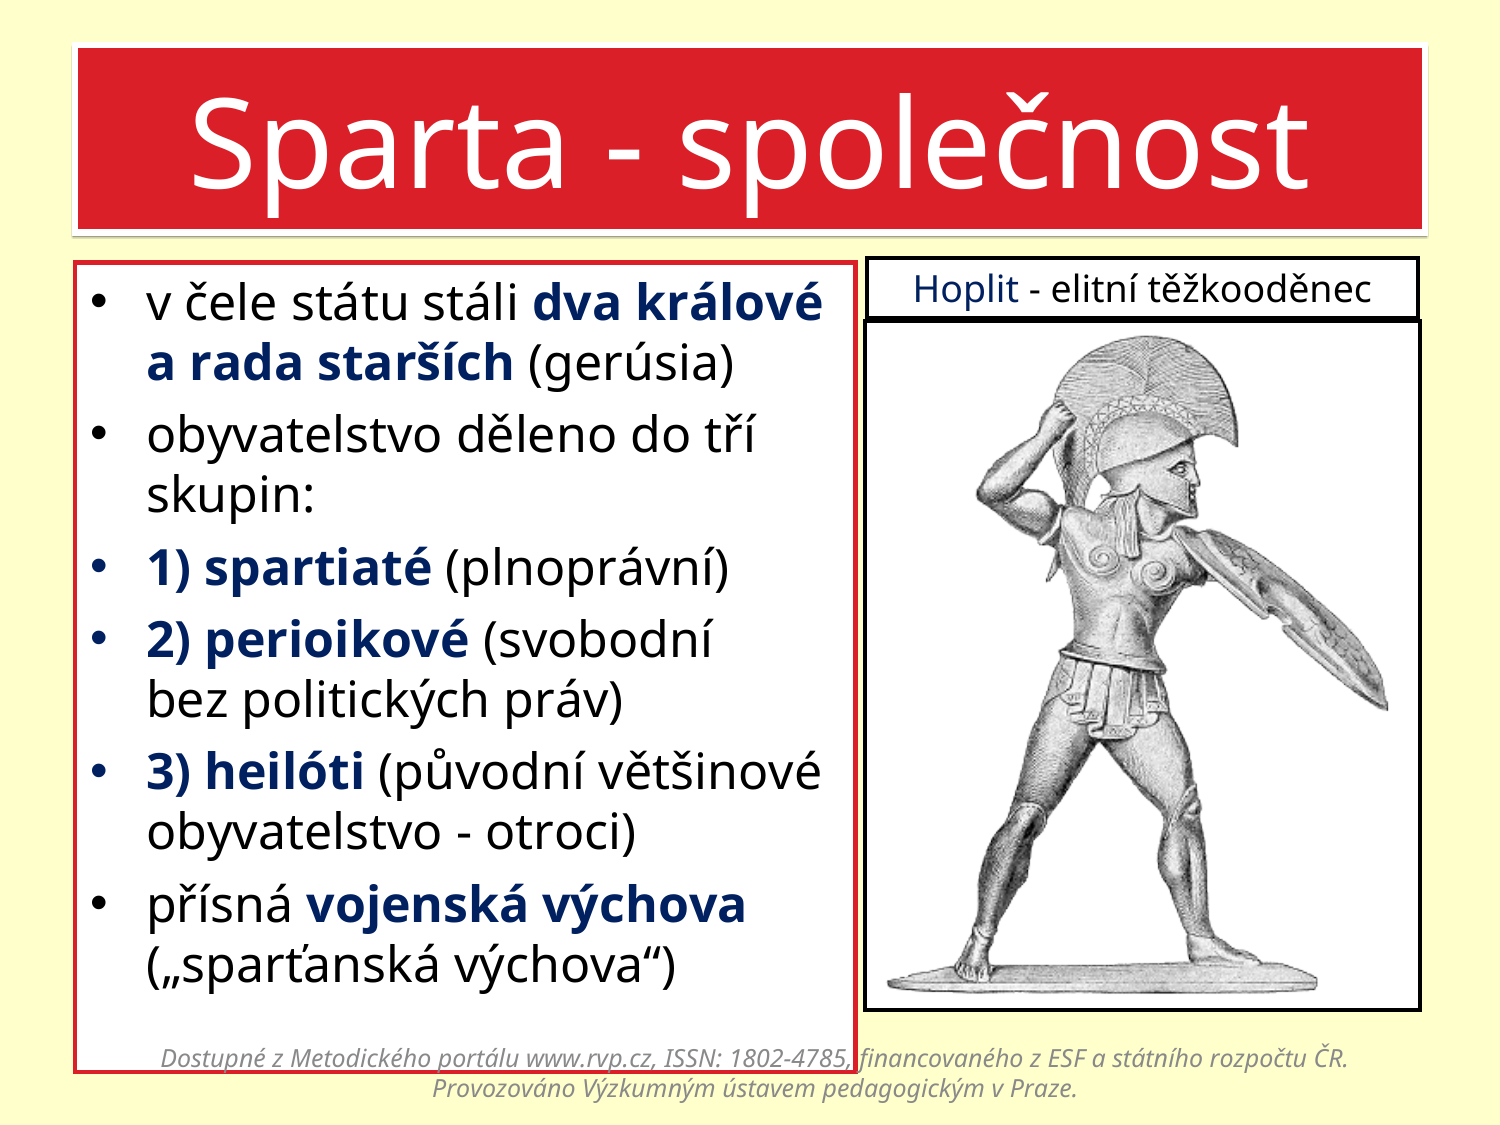

Sparta - společnost
Hoplit - elitní těžkooděnec
# v čele státu stáli dva králové a rada starších (gerúsia)
obyvatelstvo děleno do tří skupin:
1) spartiaté (plnoprávní)
2) perioikové (svobodní
bez politických práv)
3) heilóti (původní většinové obyvatelstvo - otroci)
přísná vojenská výchova („sparťanská výchova“)
Dostupné z Metodického portálu www.rvp.cz, ISSN: 1802-4785, financovaného z ESF a státního rozpočtu ČR. Provozováno Výzkumným ústavem pedagogickým v Praze.